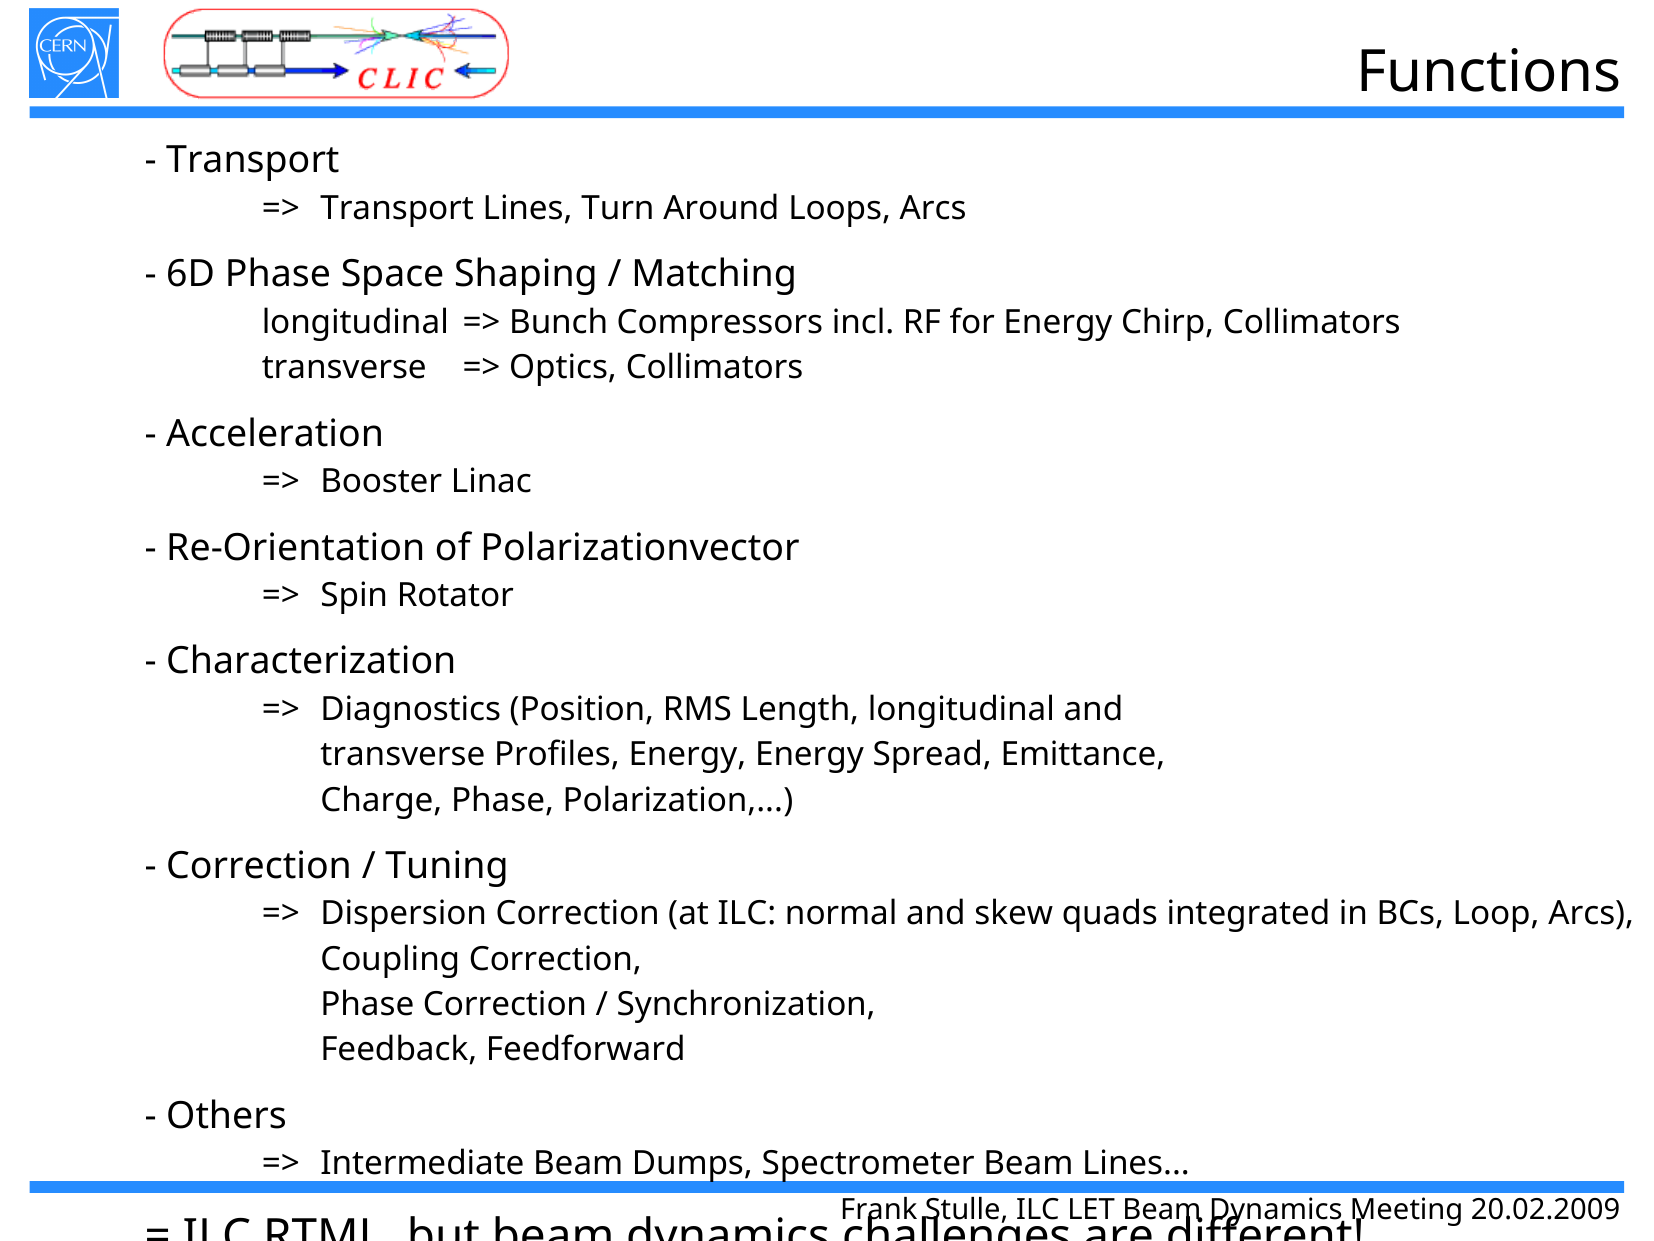

# Functions
- Transport
	=>	Transport Lines, Turn Around Loops, Arcs
- 6D Phase Space Shaping / Matching
	longitudinal	=> Bunch Compressors incl. RF for Energy Chirp, Collimators
	transverse	=> Optics, Collimators
- Acceleration
	=>	Booster Linac
- Re-Orientation of Polarizationvector
	=>	Spin Rotator
- Characterization
	=>	Diagnostics (Position, RMS Length, longitudinal and
		transverse Profiles, Energy, Energy Spread, Emittance,
		Charge, Phase, Polarization,...)
- Correction / Tuning
	=>	Dispersion Correction (at ILC: normal and skew quads integrated in BCs, Loop, Arcs),
		Coupling Correction,
		Phase Correction / Synchronization,
		Feedback, Feedforward
- Others
	=>	Intermediate Beam Dumps, Spectrometer Beam Lines...
= ILC RTML, but beam dynamics challenges are different!